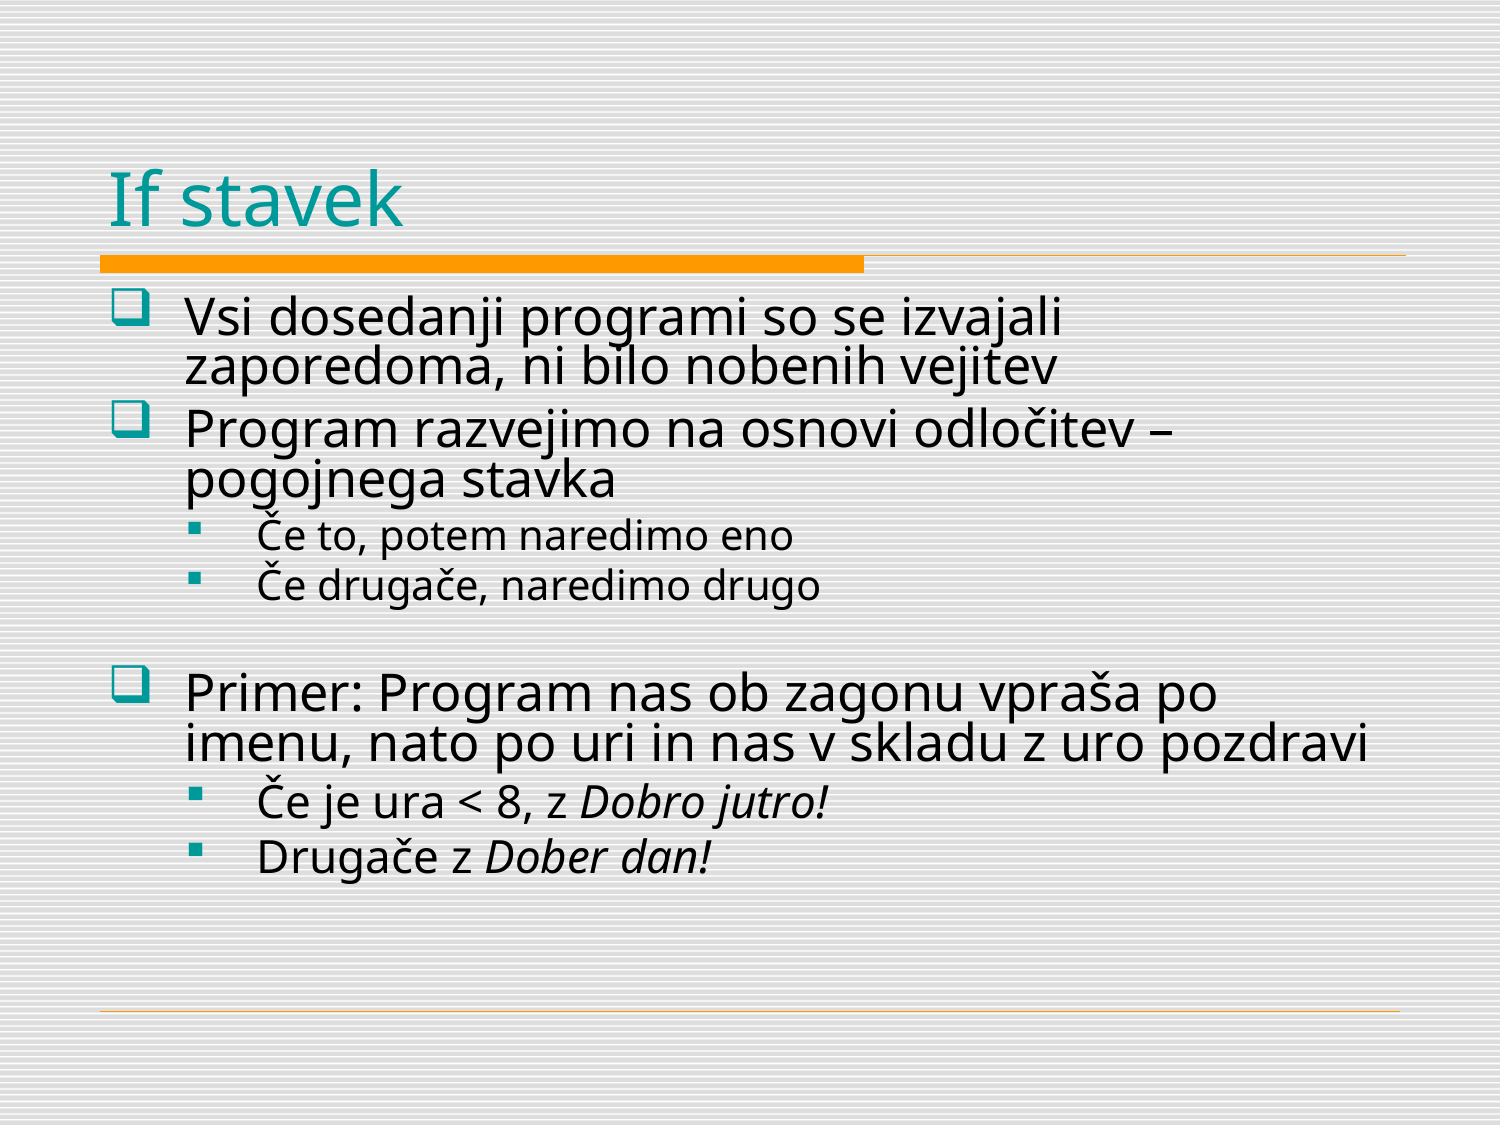

# If stavek
Vsi dosedanji programi so se izvajali zaporedoma, ni bilo nobenih vejitev
Program razvejimo na osnovi odločitev – pogojnega stavka
Če to, potem naredimo eno
Če drugače, naredimo drugo
Primer: Program nas ob zagonu vpraša po imenu, nato po uri in nas v skladu z uro pozdravi
Če je ura < 8, z Dobro jutro!
Drugače z Dober dan!